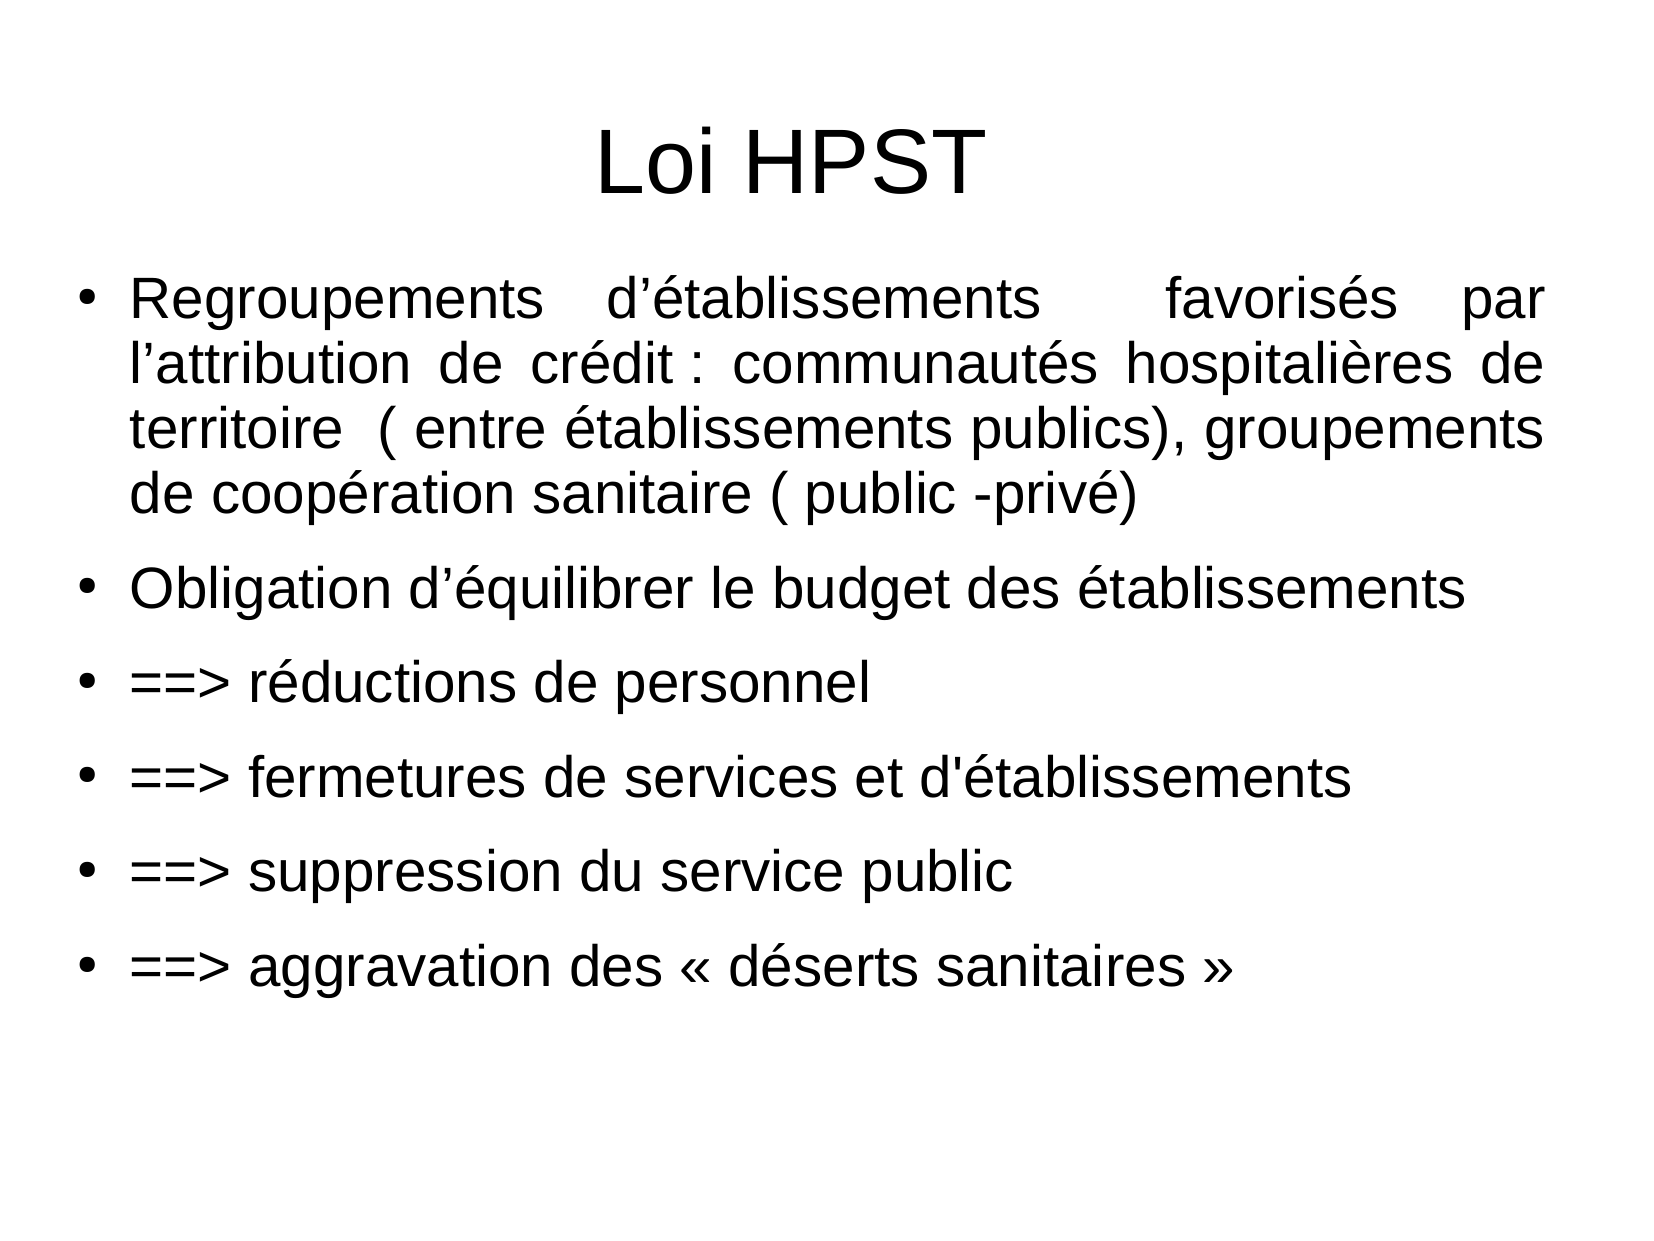

# Loi HPST
Regroupements d’établissements favorisés par l’attribution de crédit : communautés hospitalières de territoire ( entre établissements publics), groupements de coopération sanitaire ( public -privé)
Obligation d’équilibrer le budget des établissements
==> réductions de personnel
==> fermetures de services et d'établissements
==> suppression du service public
==> aggravation des « déserts sanitaires »